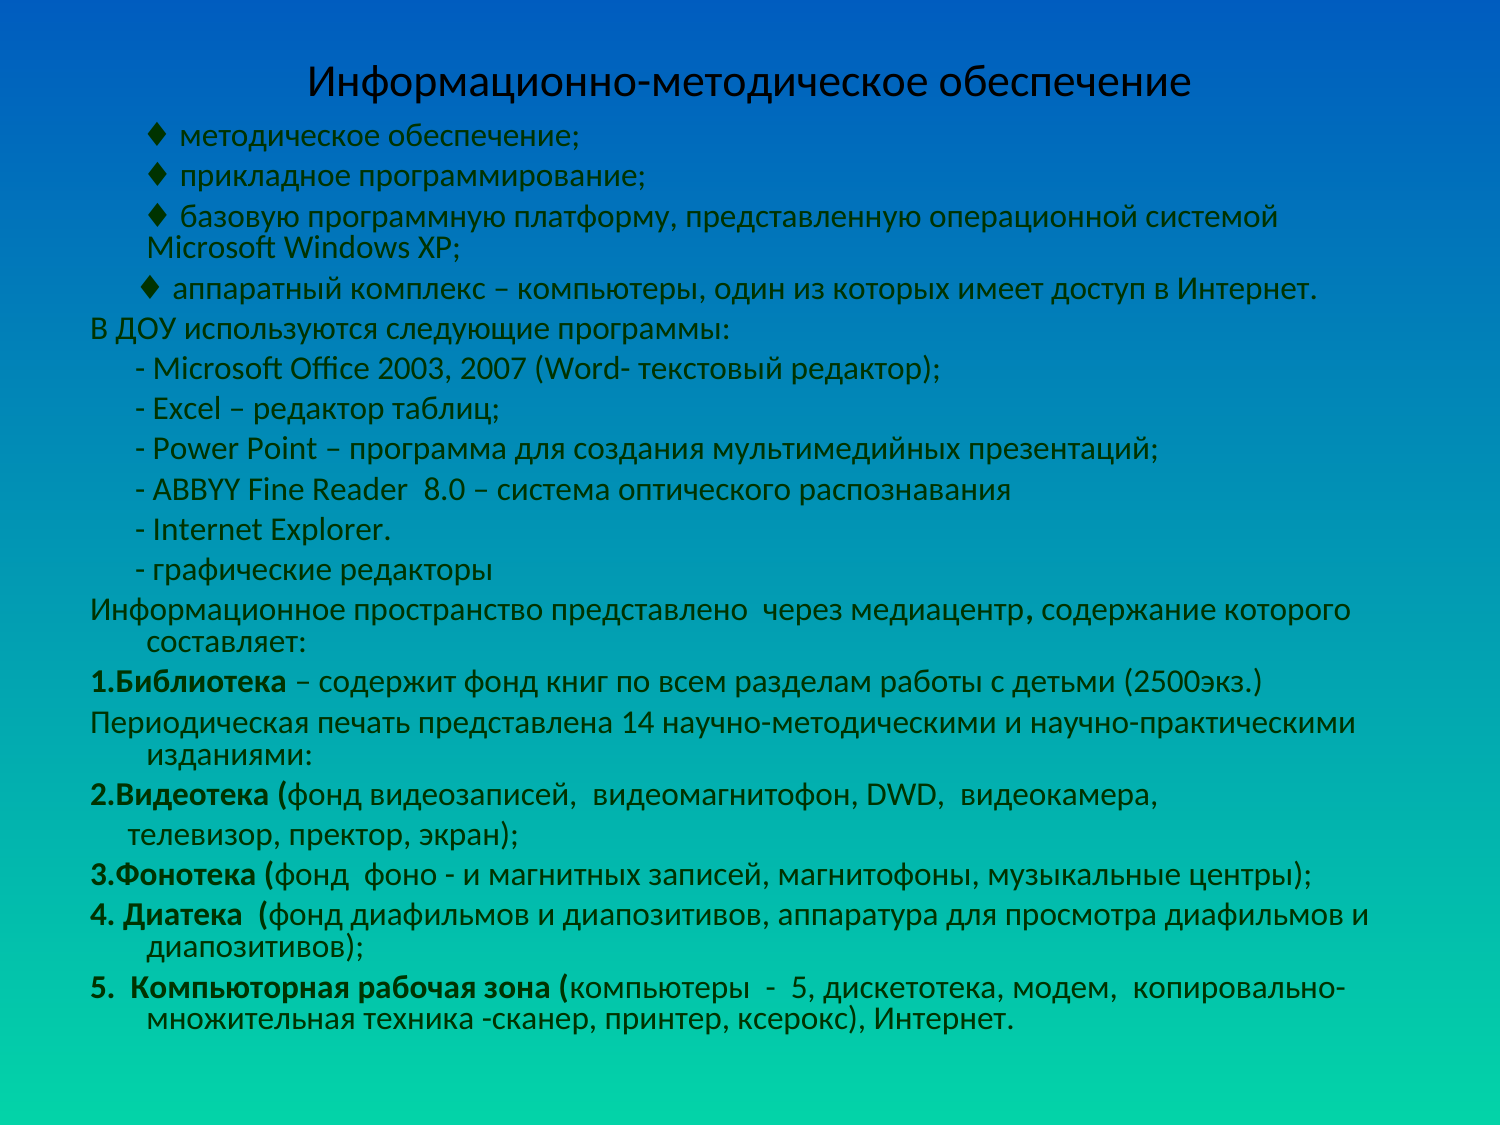

# Информационно-методическое обеспечение
 ♦ методическое обеспечение;
 ♦ прикладное программирование;
 ♦ базовую программную платформу, представленную операционной системой Microsoft Windows ХР;
 ♦ аппаратный комплекс – компьютеры, один из которых имеет доступ в Интернет.
В ДОУ используются следующие программы:
 - Microsoft Office 2003, 2007 (Word- текстовый редактор);
 - Еxcel – редактор таблиц;
 - Power Point – программа для создания мультимедийных презентаций;
 - ABBYY Fine Reader 8.0 – система оптического распознавания
 - Internet Explorer.
 - графические редакторы
Информационное пространство представлено через медиацентр, содержание которого составляет:
1.Библиотека – содержит фонд книг по всем разделам работы с детьми (2500экз.)
Периодическая печать представлена 14 научно-методическими и научно-практическими изданиями:
2.Видеотека (фонд видеозаписей, видеомагнитофон, DWD, видеокамера,
 телевизор, пректор, экран);
3.Фонотека (фонд фоно - и магнитных записей, магнитофоны, музыкальные центры);
4. Диатека (фонд диафильмов и диапозитивов, аппаратура для просмотра диафильмов и диапозитивов);
5. Компьюторная рабочая зона (компьютеры - 5, дискетотека, модем, копировально- множительная техника -сканер, принтер, ксерокс), Интернет.